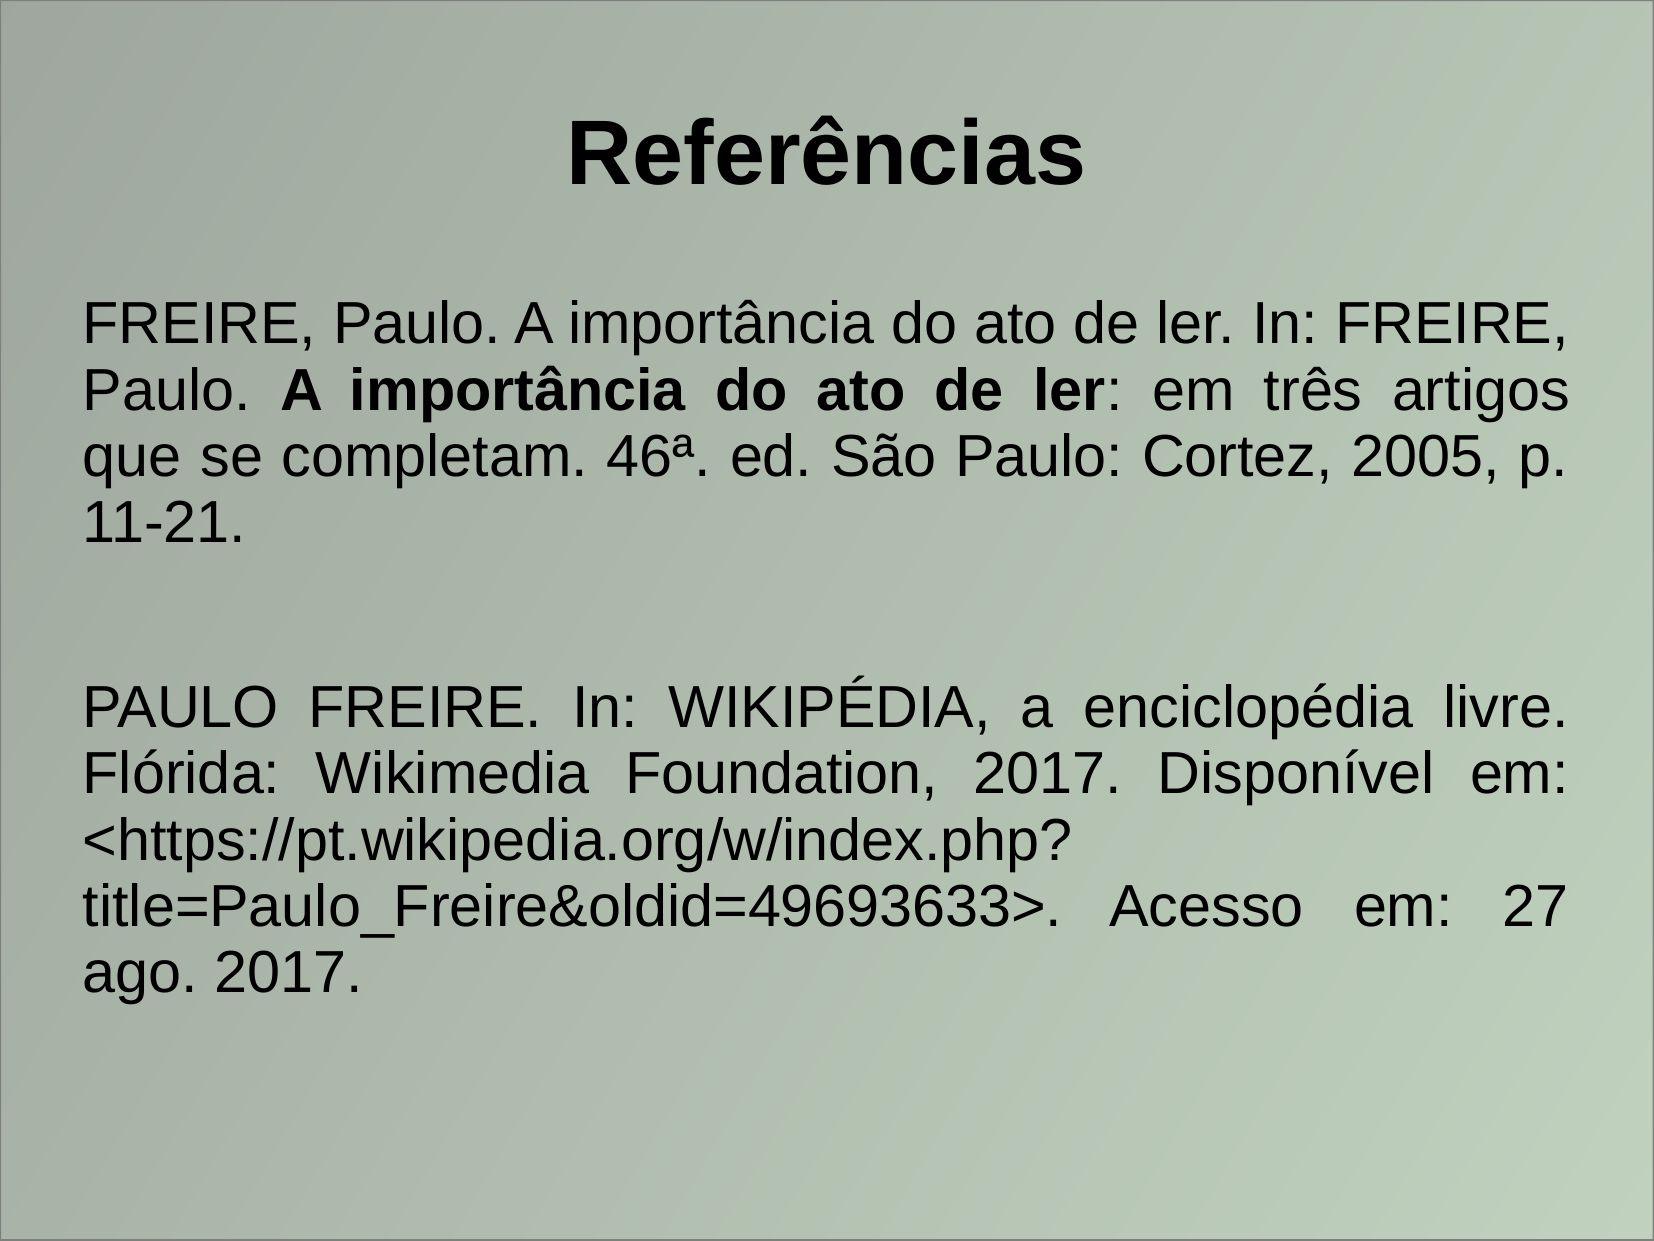

# Referências
FREIRE, Paulo. A importância do ato de ler. In: FREIRE, Paulo. A importância do ato de ler: em três artigos que se completam. 46ª. ed. São Paulo: Cortez, 2005, p. 11-21.
PAULO FREIRE. In: WIKIPÉDIA, a enciclopédia livre. Flórida: Wikimedia Foundation, 2017. Disponível em: <https://pt.wikipedia.org/w/index.php?title=Paulo_Freire&oldid=49693633>. Acesso em: 27 ago. 2017.